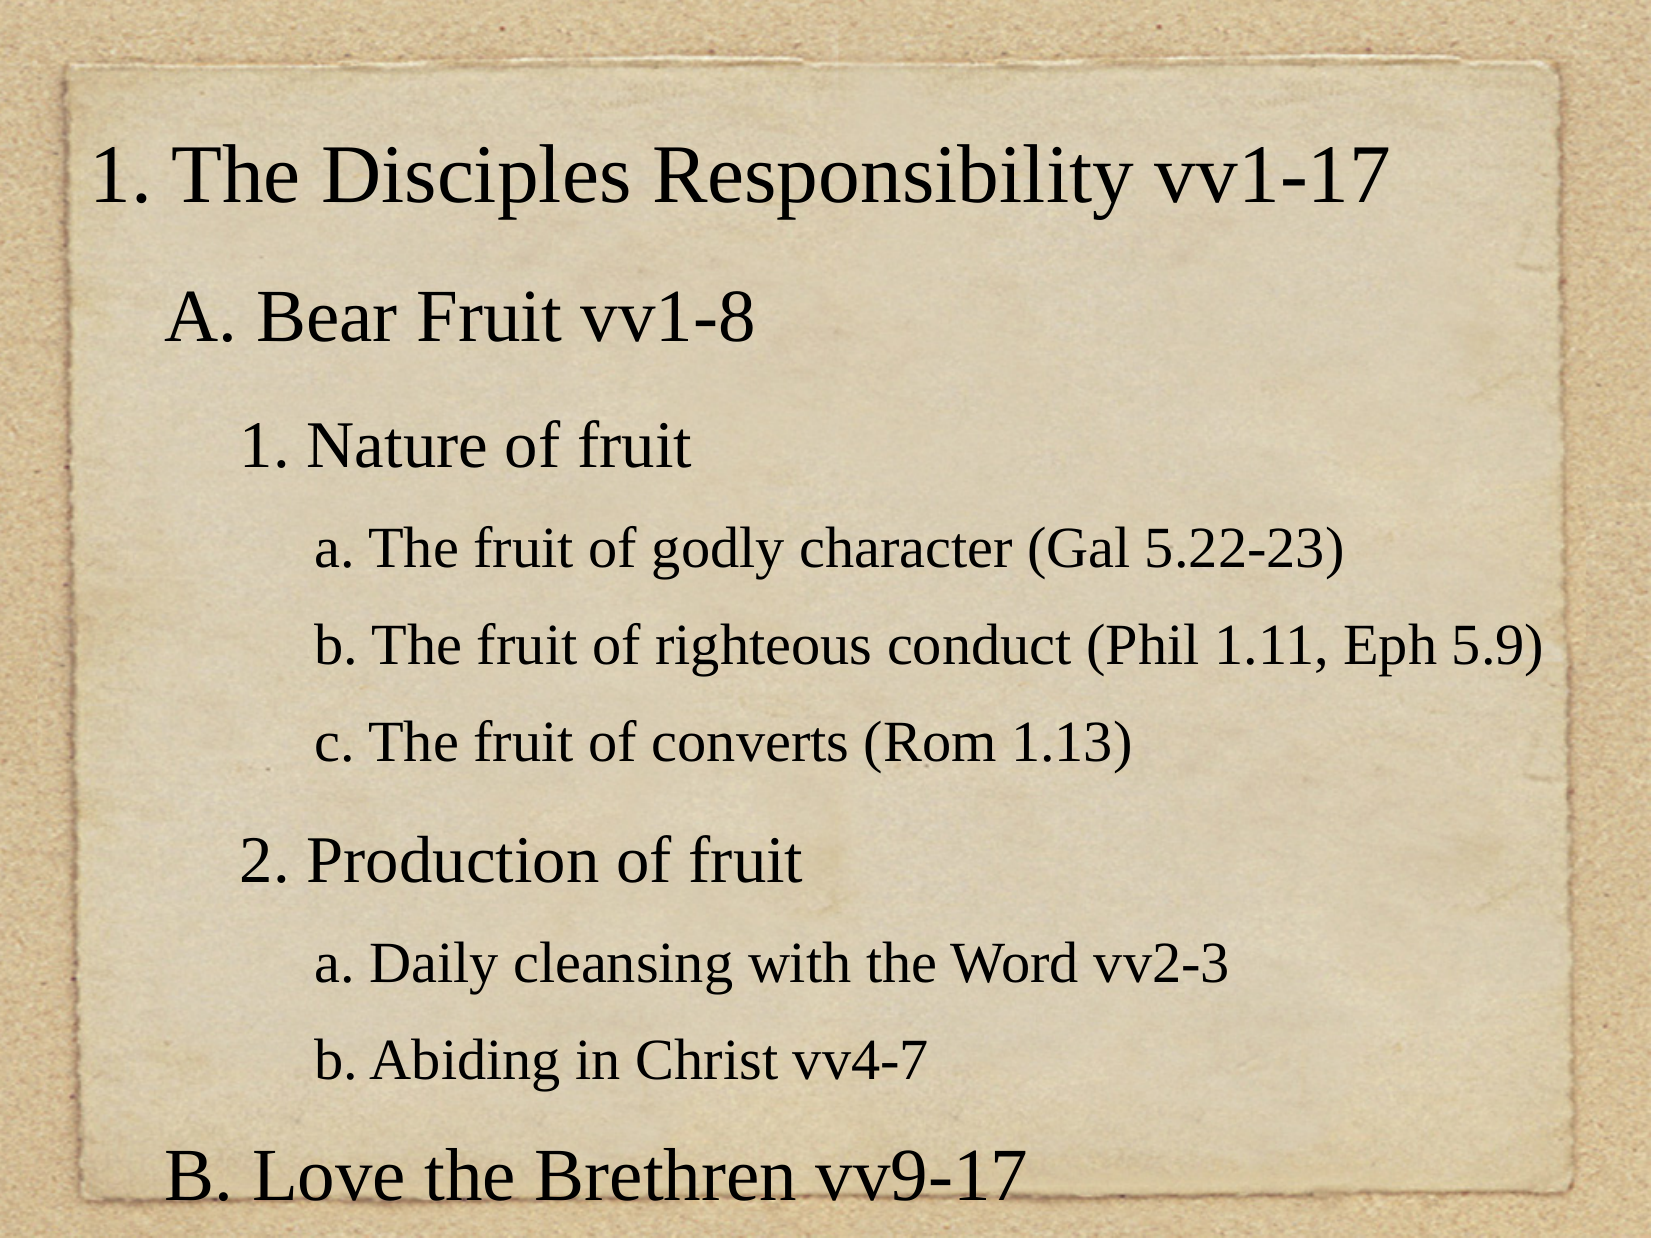

1. The Disciples Responsibility vv1-17
	A. Bear Fruit vv1-8
		1. Nature of fruit
			a. The fruit of godly character (Gal 5.22-23)
			b. The fruit of righteous conduct (Phil 1.11, Eph 5.9)
			c. The fruit of converts (Rom 1.13)
		2. Production of fruit
			a. Daily cleansing with the Word vv2-3
			b. Abiding in Christ vv4-7
	B. Love the Brethren vv9-17